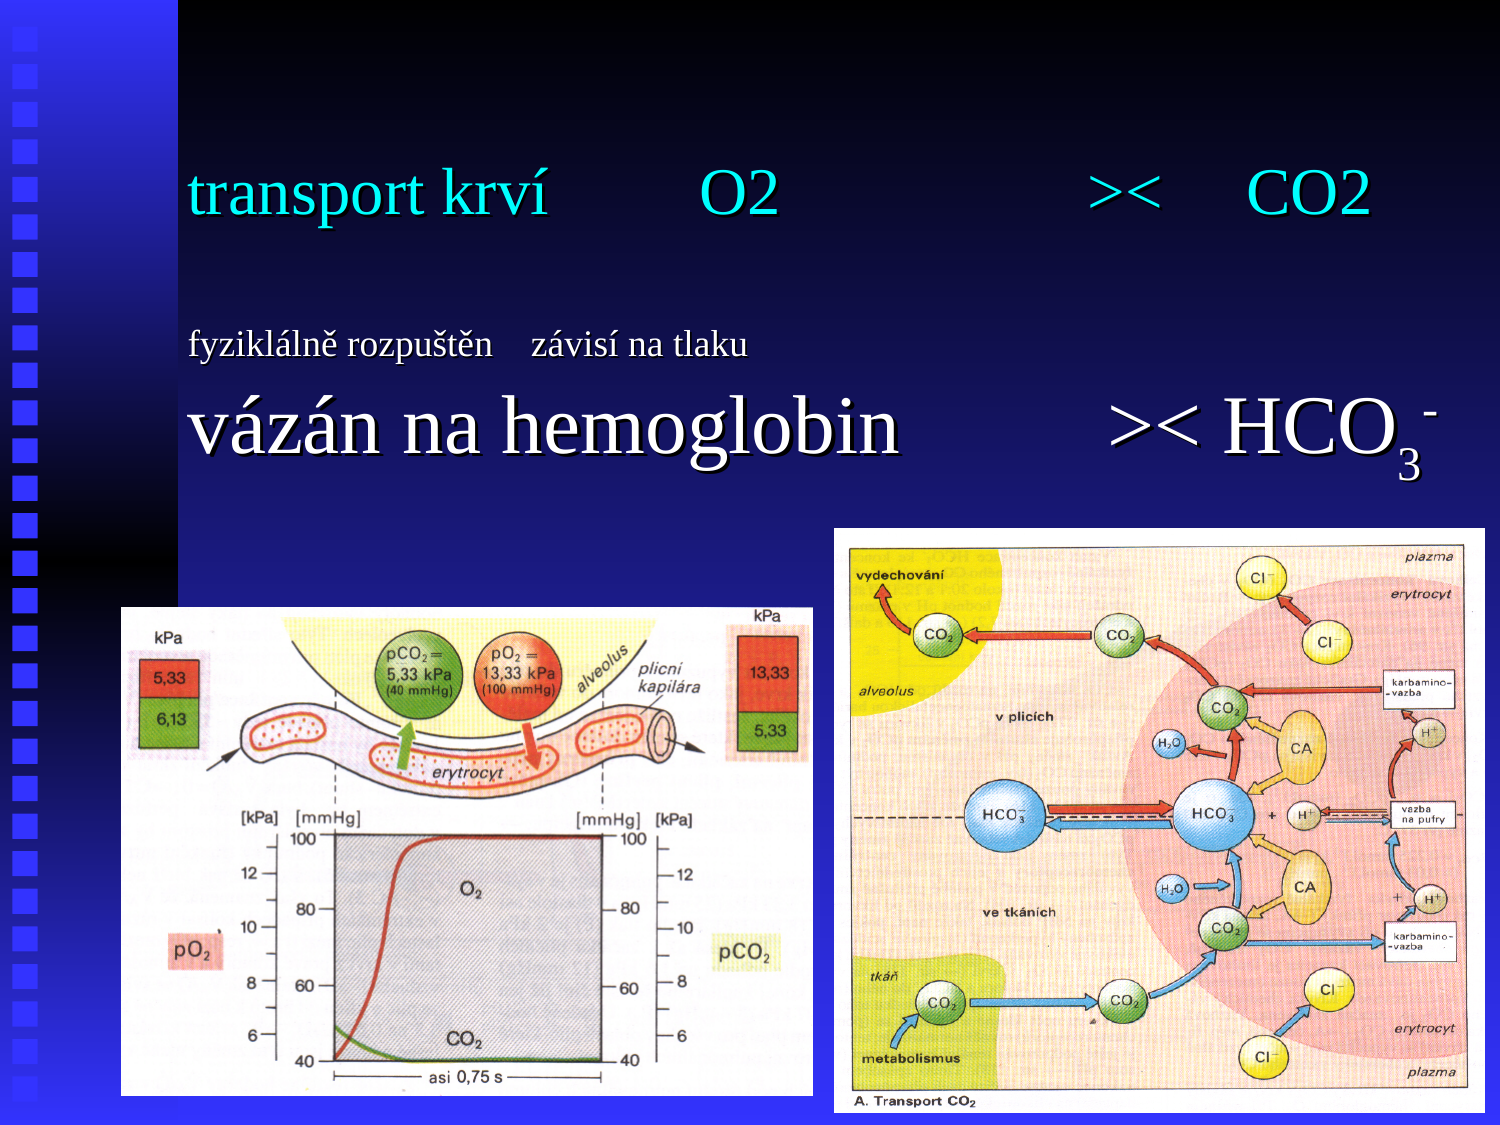

# transport krví O2 		>< CO2
fyziklálně rozpuštěn závisí na tlaku
vázán na hemoglobin		 >< HCO3-